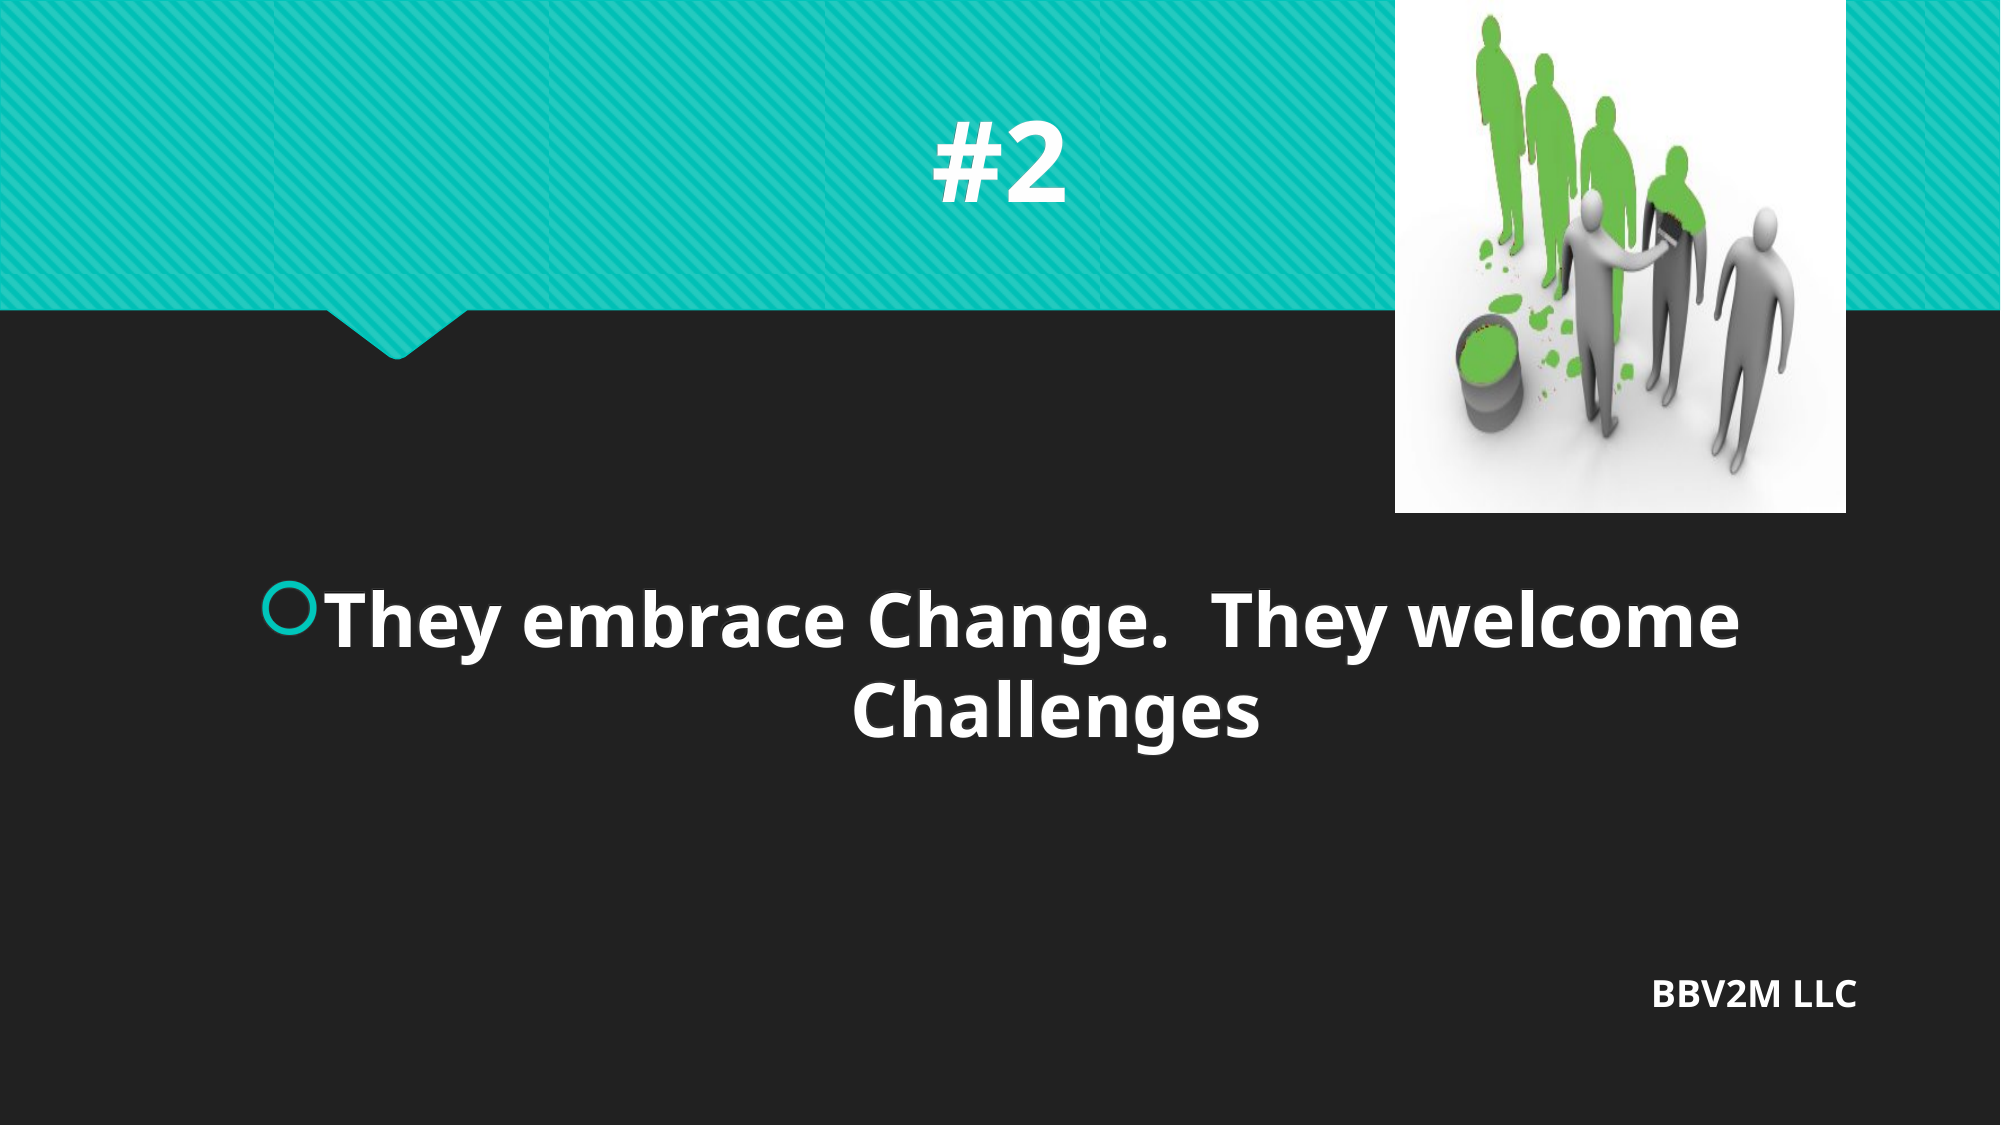

# #2
They embrace Change.  They welcome Challenges
BBV2M LLC